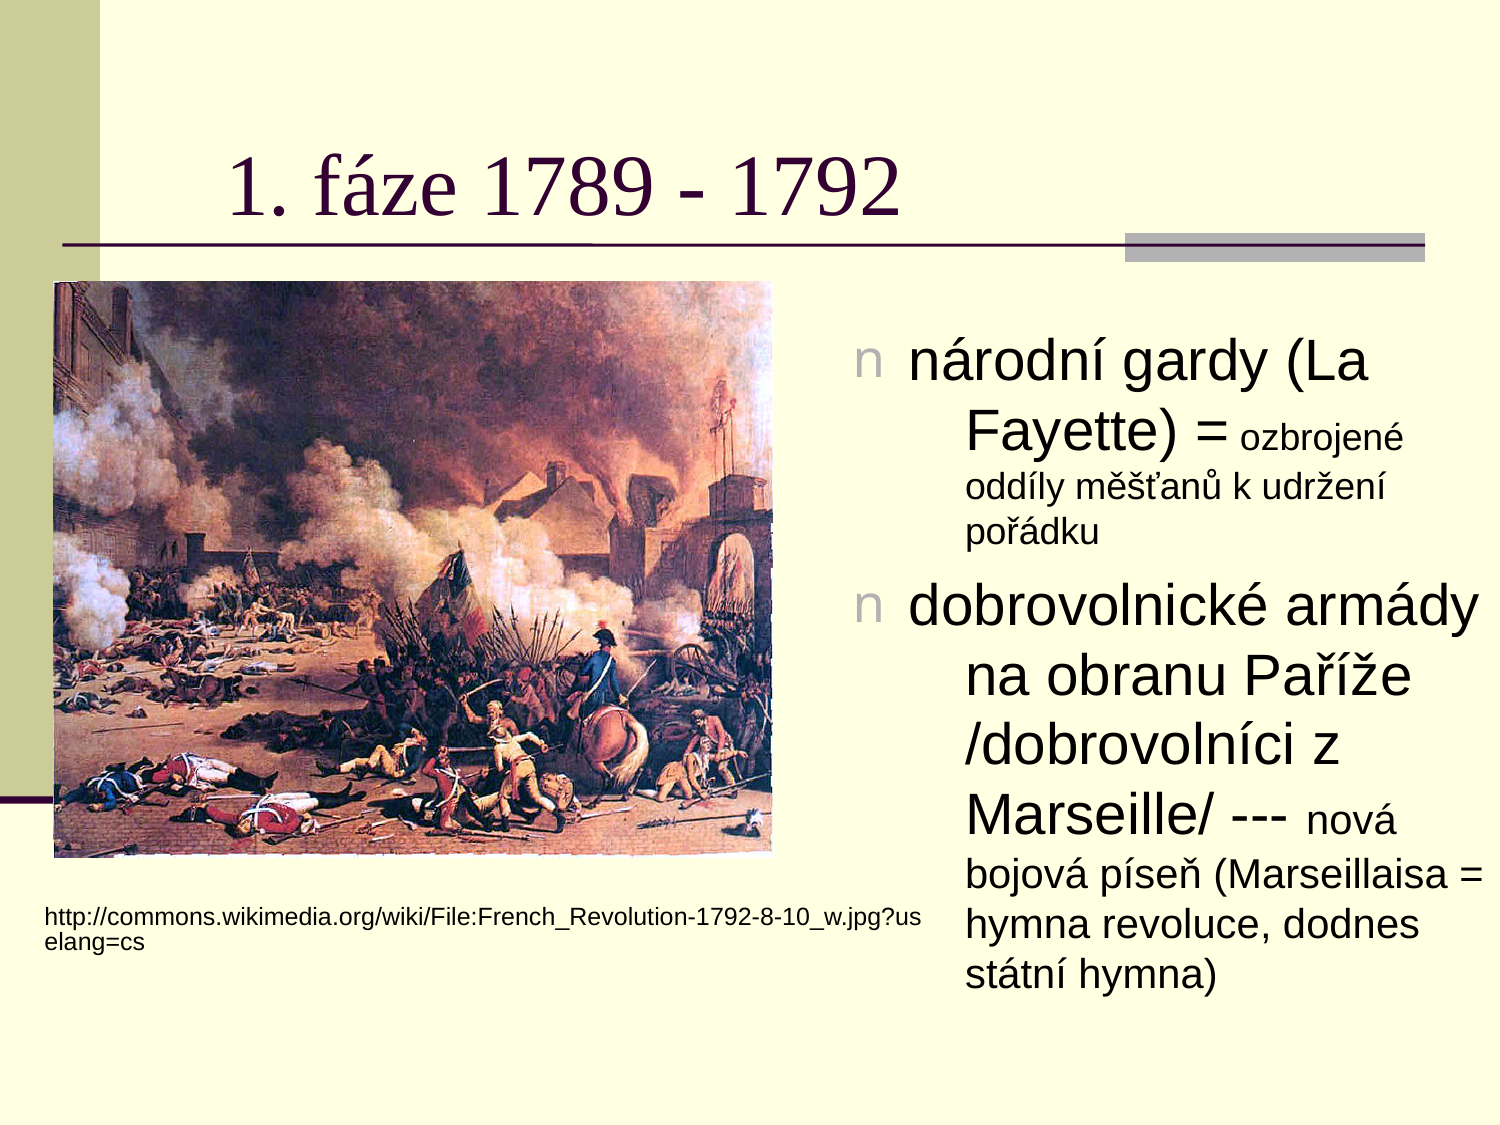

# 1. fáze 1789 - 1792
národní gardy (La Fayette) = ozbrojené oddíly měšťanů k udržení pořádku
dobrovolnické armády na obranu Paříže /dobrovolníci z Marseille/ --- nová bojová píseň (Marseillaisa = hymna revoluce, dodnes státní hymna)
http://commons.wikimedia.org/wiki/File:French_Revolution-1792-8-10_w.jpg?uselang=cs